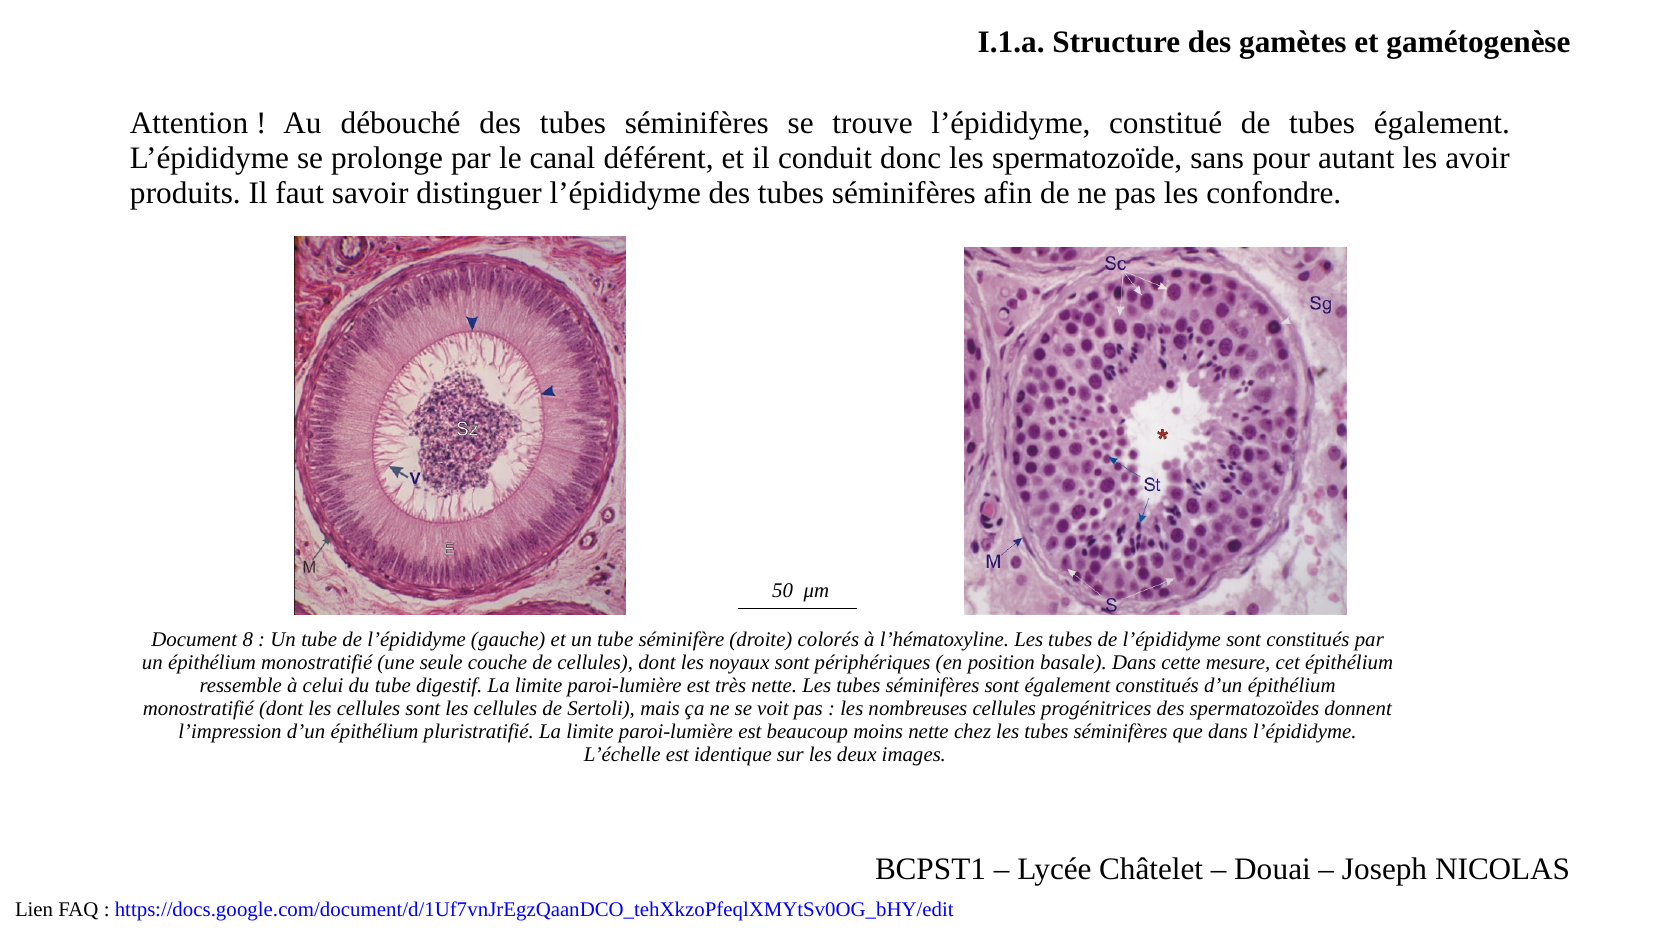

I.1.a. Structure des gamètes et gamétogenèse
Attention ! Au débouché des tubes séminifères se trouve l’épididyme, constitué de tubes également. L’épididyme se prolonge par le canal déférent, et il conduit donc les spermatozoïde, sans pour autant les avoir produits. Il faut savoir distinguer l’épididyme des tubes séminifères afin de ne pas les confondre.
50 μm
Document 8 : Un tube de l’épididyme (gauche) et un tube séminifère (droite) colorés à l’hématoxyline. Les tubes de l’épididyme sont constitués par un épithélium monostratifié (une seule couche de cellules), dont les noyaux sont périphériques (en position basale). Dans cette mesure, cet épithélium ressemble à celui du tube digestif. La limite paroi-lumière est très nette. Les tubes séminifères sont également constitués d’un épithélium monostratifié (dont les cellules sont les cellules de Sertoli), mais ça ne se voit pas : les nombreuses cellules progénitrices des spermatozoïdes donnent l’impression d’un épithélium pluristratifié. La limite paroi-lumière est beaucoup moins nette chez les tubes séminifères que dans l’épididyme. L’échelle est identique sur les deux images.
BCPST1 – Lycée Châtelet – Douai – Joseph NICOLAS
Lien FAQ : https://docs.google.com/document/d/1Uf7vnJrEgzQaanDCO_tehXkzoPfeqlXMYtSv0OG_bHY/edit